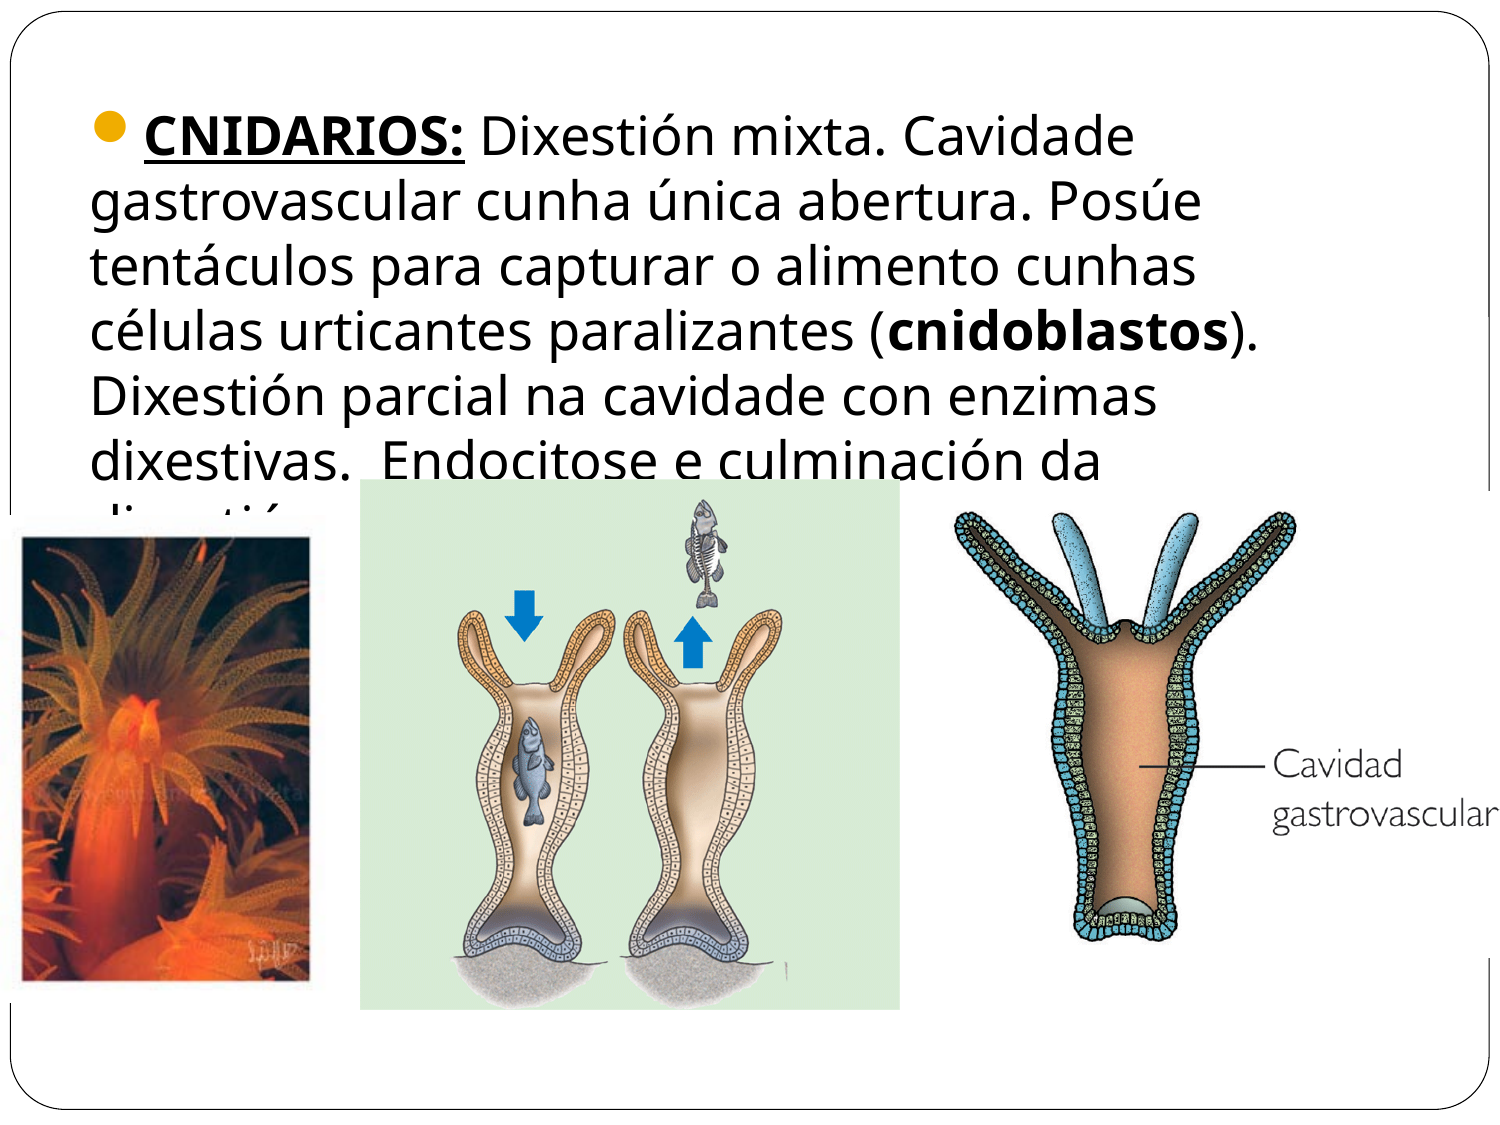

CNIDARIOS: Dixestión mixta. Cavidade gastrovascular cunha única abertura. Posúe tentáculos para capturar o alimento cunhas células urticantes paralizantes (cnidoblastos). Dixestión parcial na cavidade con enzimas dixestivas. Endocitose e culminación da dixestión.